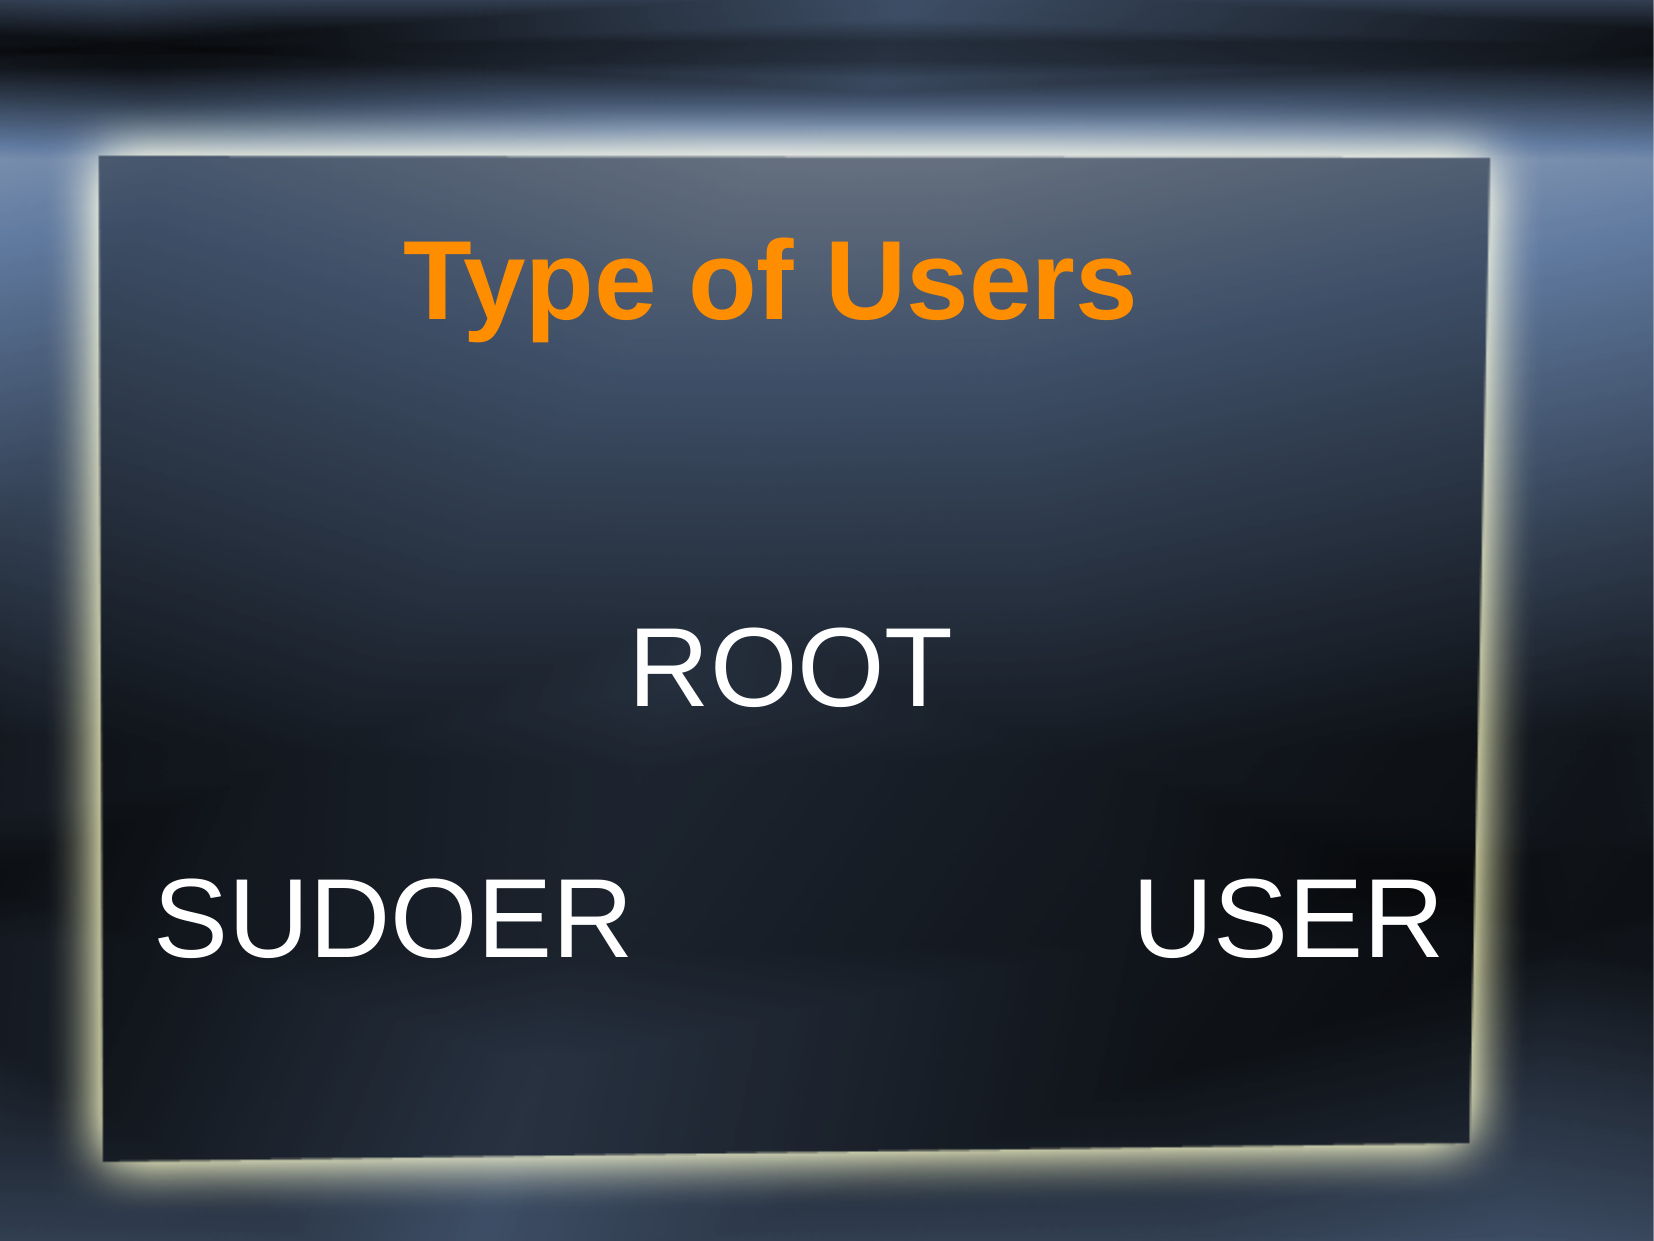

# Type of Users
ROOT
SUDOER USER